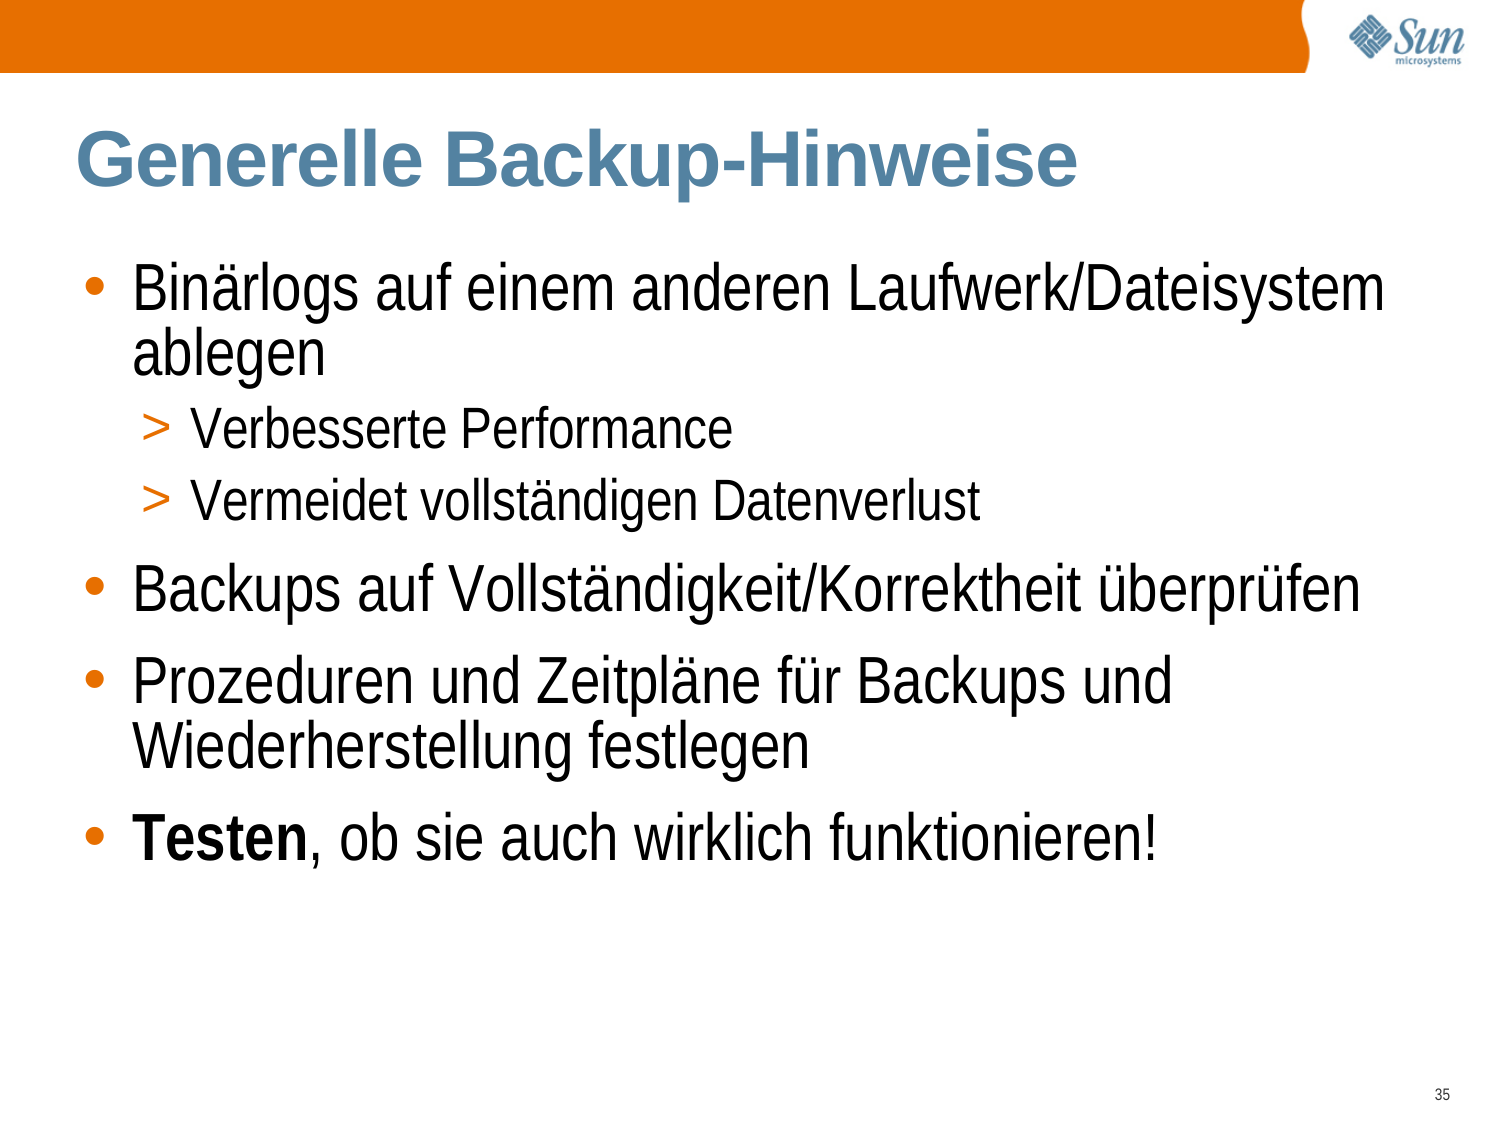

# Generelle Backup-Hinweise
Binärlogs auf einem anderen Laufwerk/Dateisystem ablegen
Verbesserte Performance
Vermeidet vollständigen Datenverlust
Backups auf Vollständigkeit/Korrektheit überprüfen
Prozeduren und Zeitpläne für Backups und Wiederherstellung festlegen
Testen, ob sie auch wirklich funktionieren!